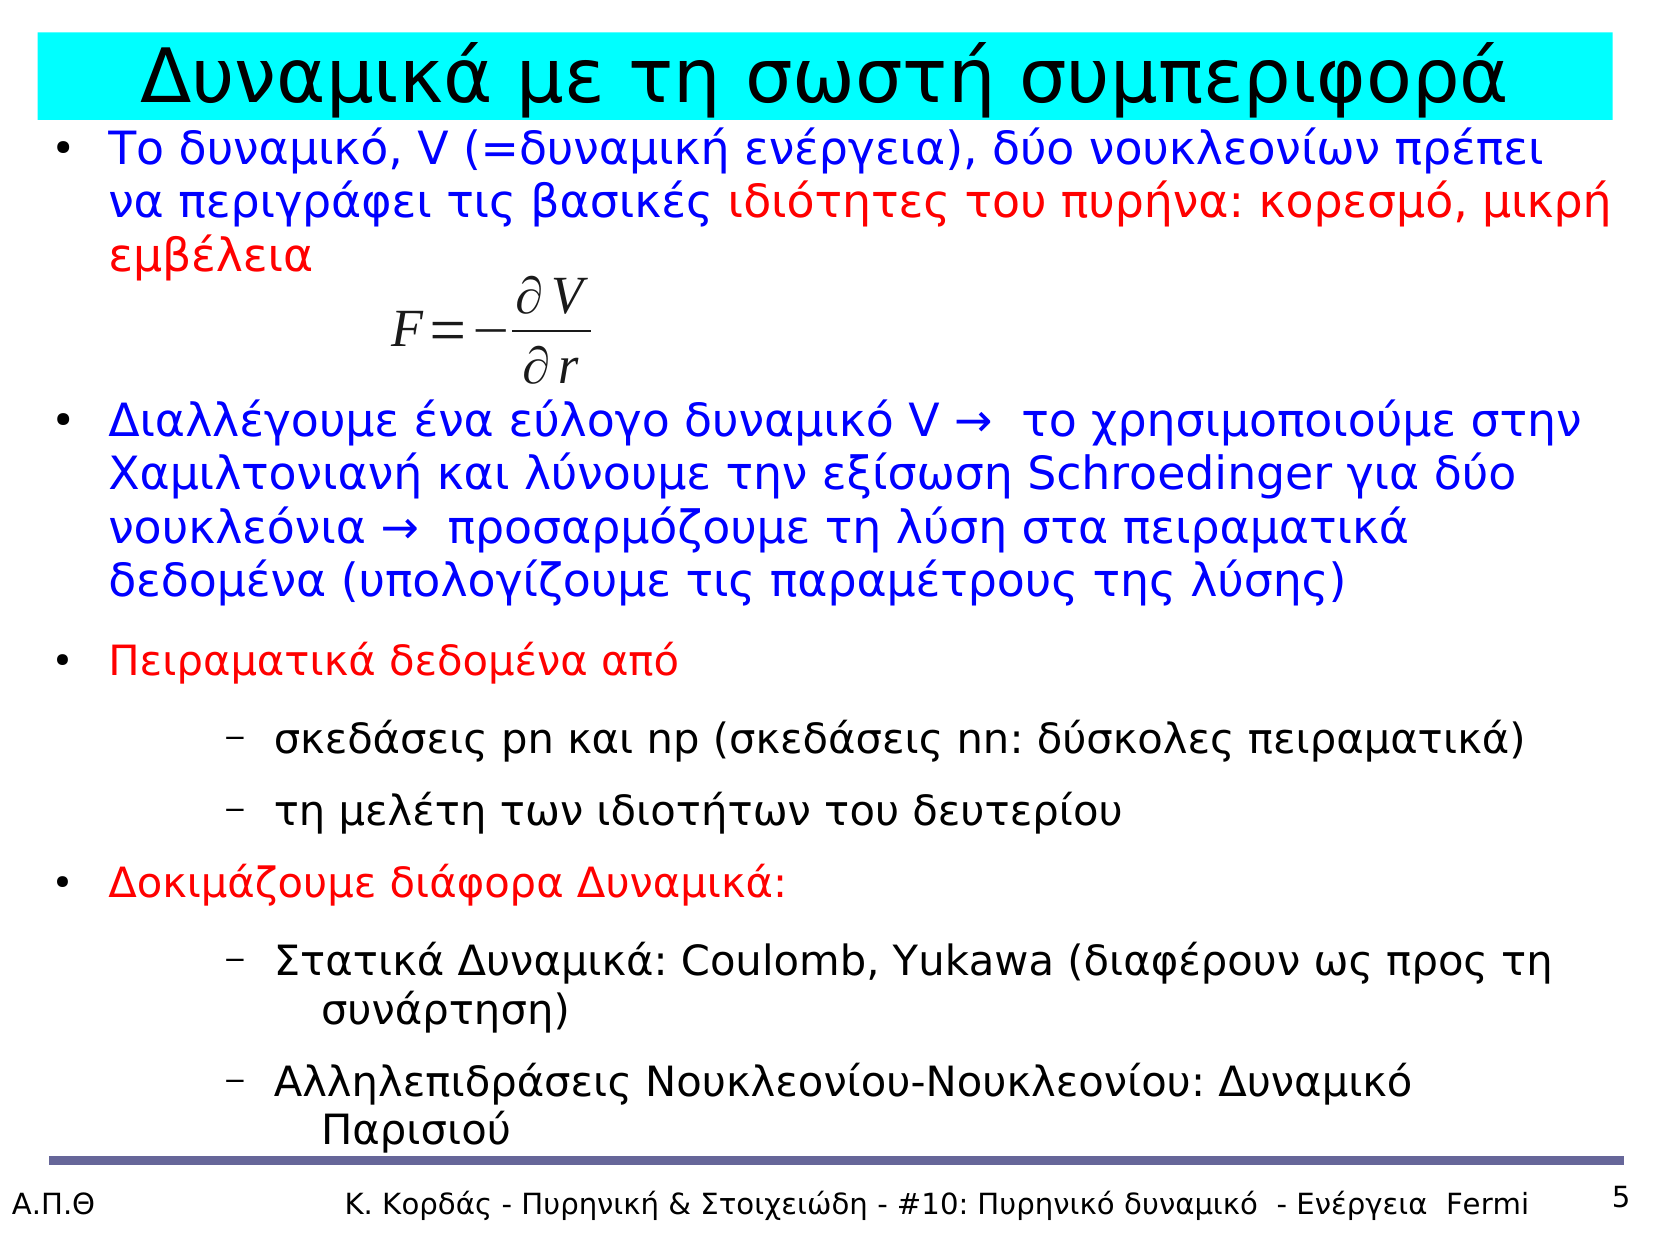

# Δυναμικά με τη σωστή συμπεριφορά
Το δυναμικό, V (=δυναμική ενέργεια), δύο νουκλεονίων πρέπει να περιγράφει τις βασικές ιδιότητες του πυρήνα: κορεσμό, μικρή εμβέλεια
Διαλλέγουμε ένα εύλογο δυναμικό V → το χρησιμοποιούμε στην Χαμιλτονιανή και λύνουμε την εξίσωση Schroedinger για δύο νουκλεόνια → προσαρμόζουμε τη λύση στα πειραματικά δεδομένα (υπολογίζουμε τις παραμέτρους της λύσης)
Πειραματικά δεδομένα από
σκεδάσεις pn και np (σκεδάσεις nn: δύσκολες πειραματικά)
τη μελέτη των ιδιοτήτων του δευτερίου
Δοκιμάζουμε διάφορα Δυναμικά:
Στατικά Δυναμικά: Coulomb, Yukawa (διαφέρουν ως προς τη συνάρτηση)
Αλληλεπιδράσεις Νουκλεονίου-Νουκλεονίου: Δυναμικό Παρισιού
5
Α.Π.Θ
Κ. Κορδάς - Πυρηνική & Στοιχειώδη - #10: Πυρηνικό δυναμικό - Ενέργεια Fermi